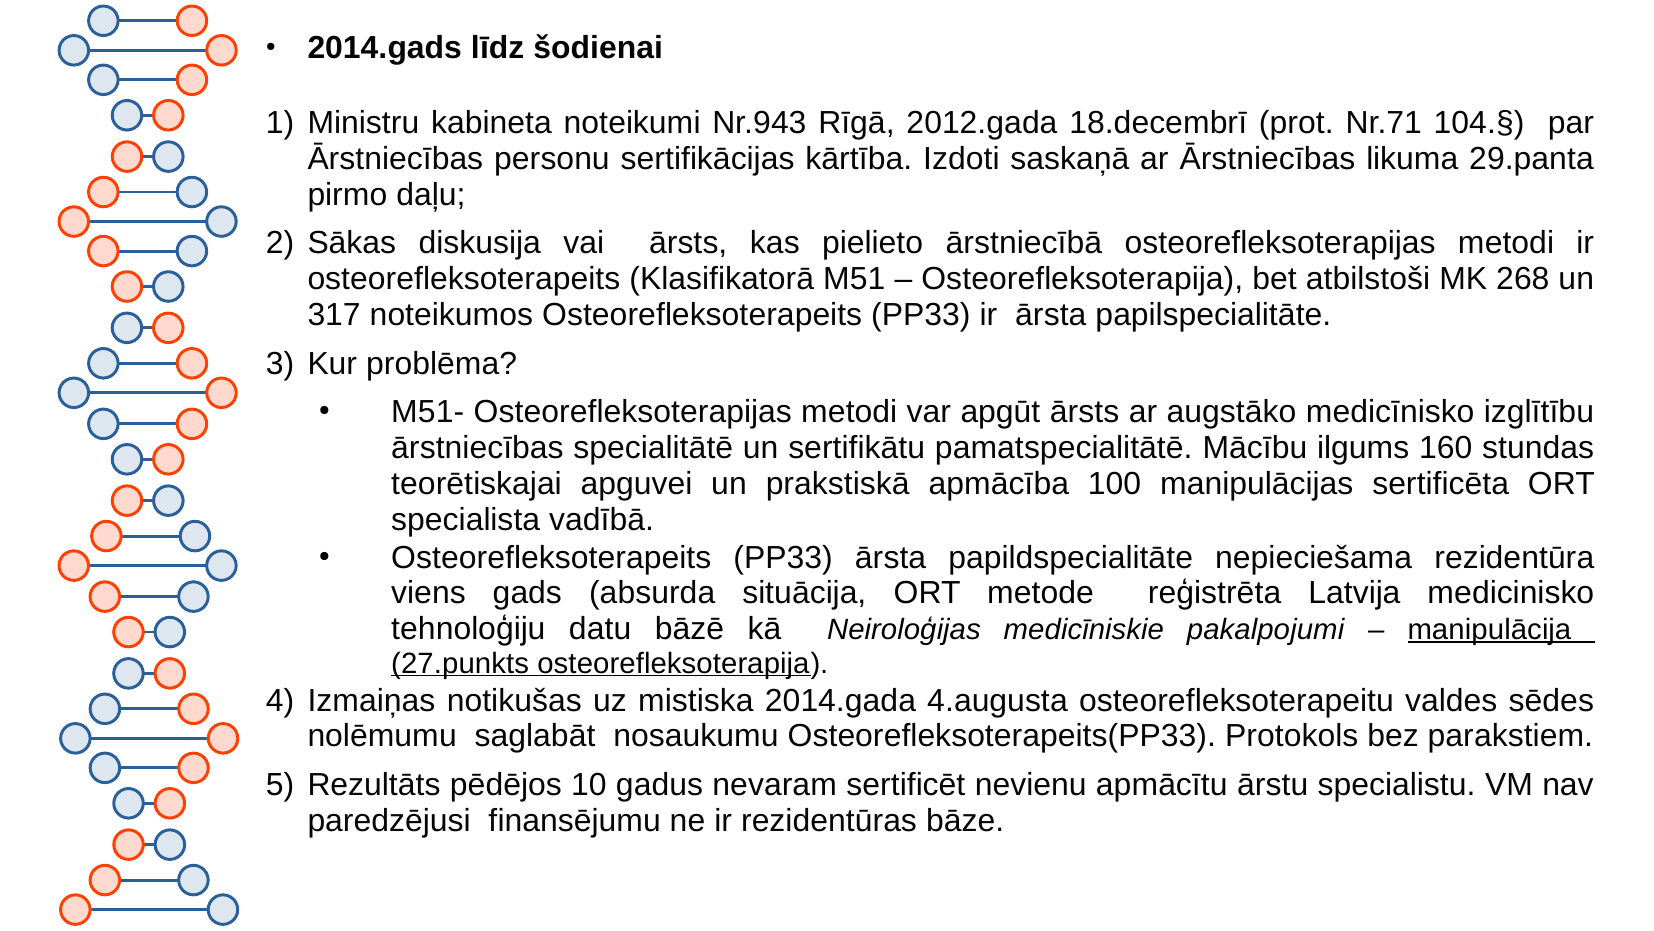

# 2014.gads līdz šodienai
Ministru kabineta noteikumi Nr.943 Rīgā, 2012.gada 18.decembrī (prot. Nr.71 104.§) par Ārstniecības personu sertifikācijas kārtība. Izdoti saskaņā ar Ārstniecības likuma 29.panta pirmo daļu;
Sākas diskusija vai ārsts, kas pielieto ārstniecībā osteorefleksoterapijas metodi ir osteorefleksoterapeits (Klasifikatorā M51 – Osteorefleksoterapija), bet atbilstoši MK 268 un 317 noteikumos Osteorefleksoterapeits (PP33) ir ārsta papilspecialitāte.
Kur problēma?
M51- Osteorefleksoterapijas metodi var apgūt ārsts ar augstāko medicīnisko izglītību ārstniecības specialitātē un sertifikātu pamatspecialitātē. Mācību ilgums 160 stundas teorētiskajai apguvei un prakstiskā apmācība 100 manipulācijas sertificēta ORT specialista vadībā.
Osteorefleksoterapeits (PP33) ārsta papildspecialitāte nepieciešama rezidentūra viens gads (absurda situācija, ORT metode reģistrēta Latvija medicinisko tehnoloģiju datu bāzē kā Neiroloģijas medicīniskie pakalpojumi – manipulācija (27.punkts osteorefleksoterapija).
Izmaiņas notikušas uz mistiska 2014.gada 4.augusta osteorefleksoterapeitu valdes sēdes nolēmumu saglabāt nosaukumu Osteorefleksoterapeits(PP33). Protokols bez parakstiem.
Rezultāts pēdējos 10 gadus nevaram sertificēt nevienu apmācītu ārstu specialistu. VM nav paredzējusi finansējumu ne ir rezidentūras bāze.
4